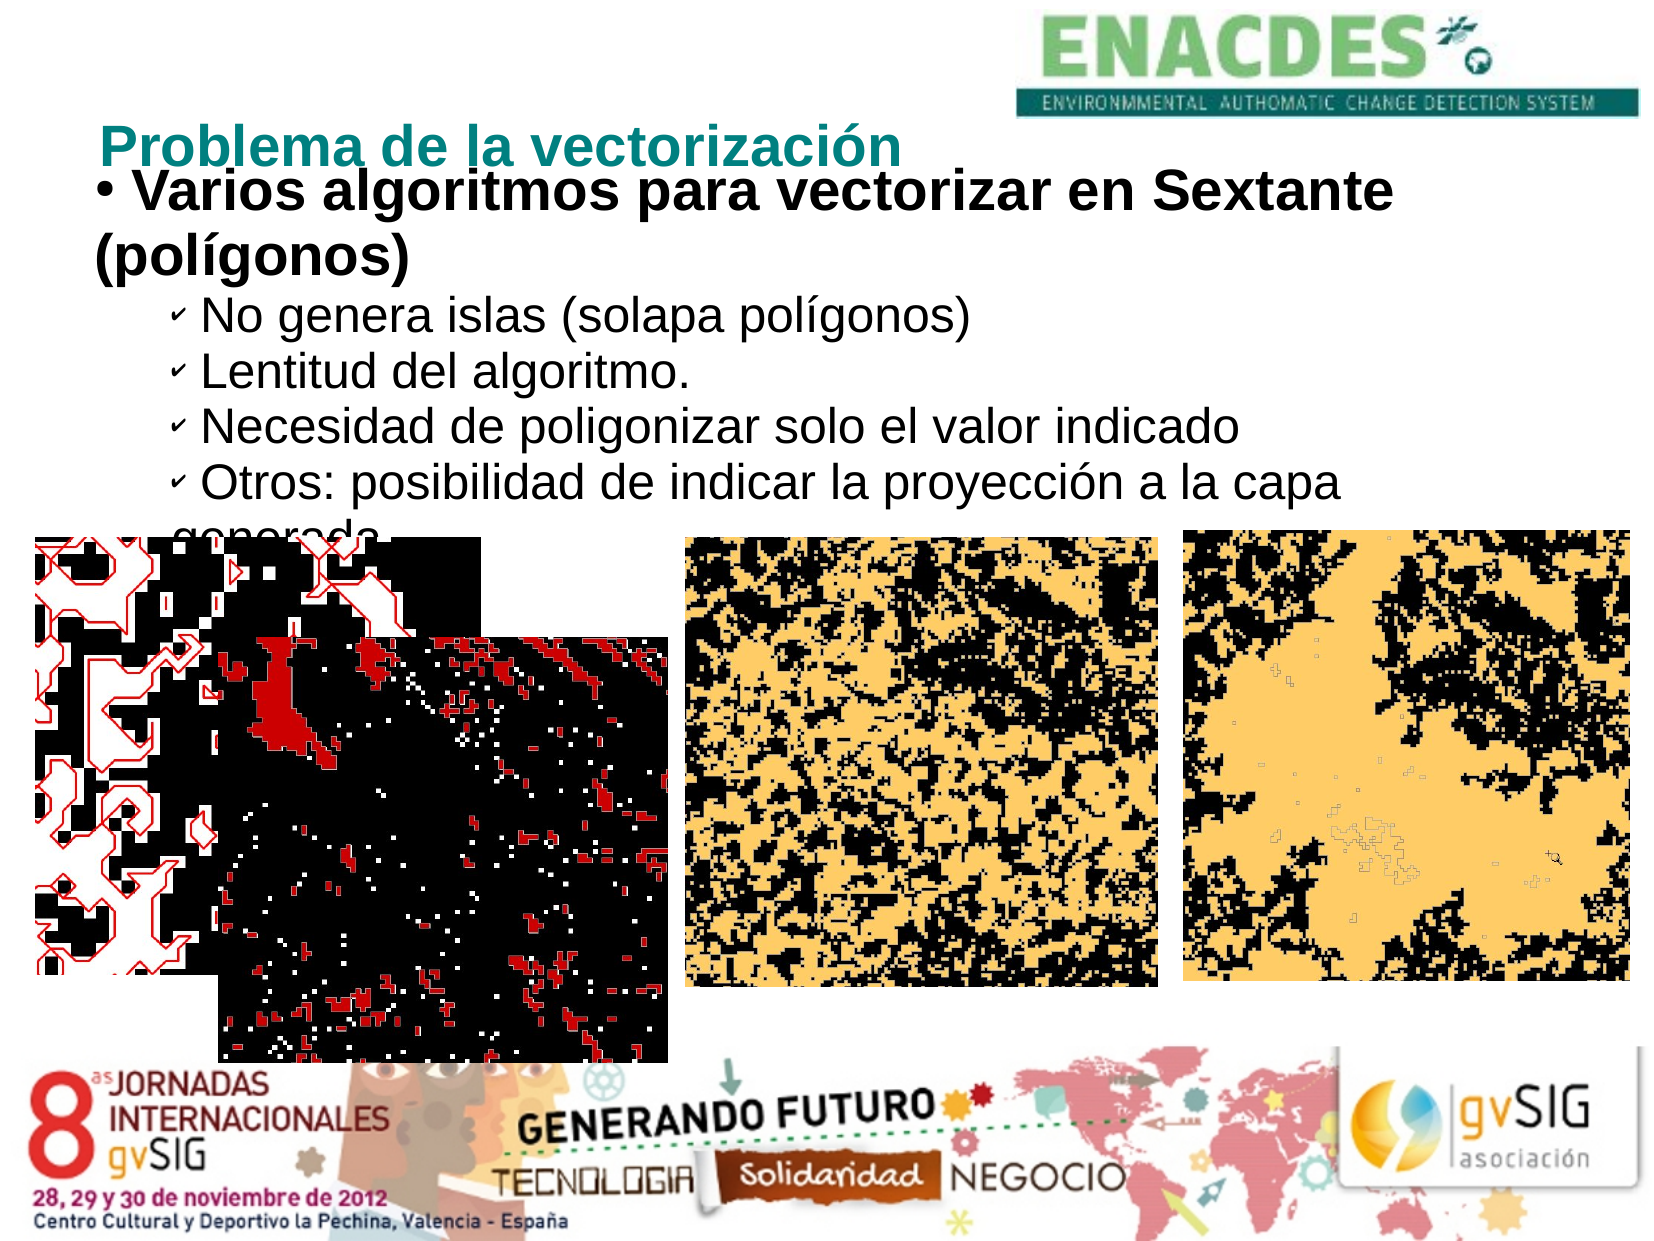

Problema de la vectorización
# Varios algoritmos para vectorizar en Sextante (polígonos)
 No genera islas (solapa polígonos)
 Lentitud del algoritmo.
 Necesidad de poligonizar solo el valor indicado
 Otros: posibilidad de indicar la proyección a la capa generada